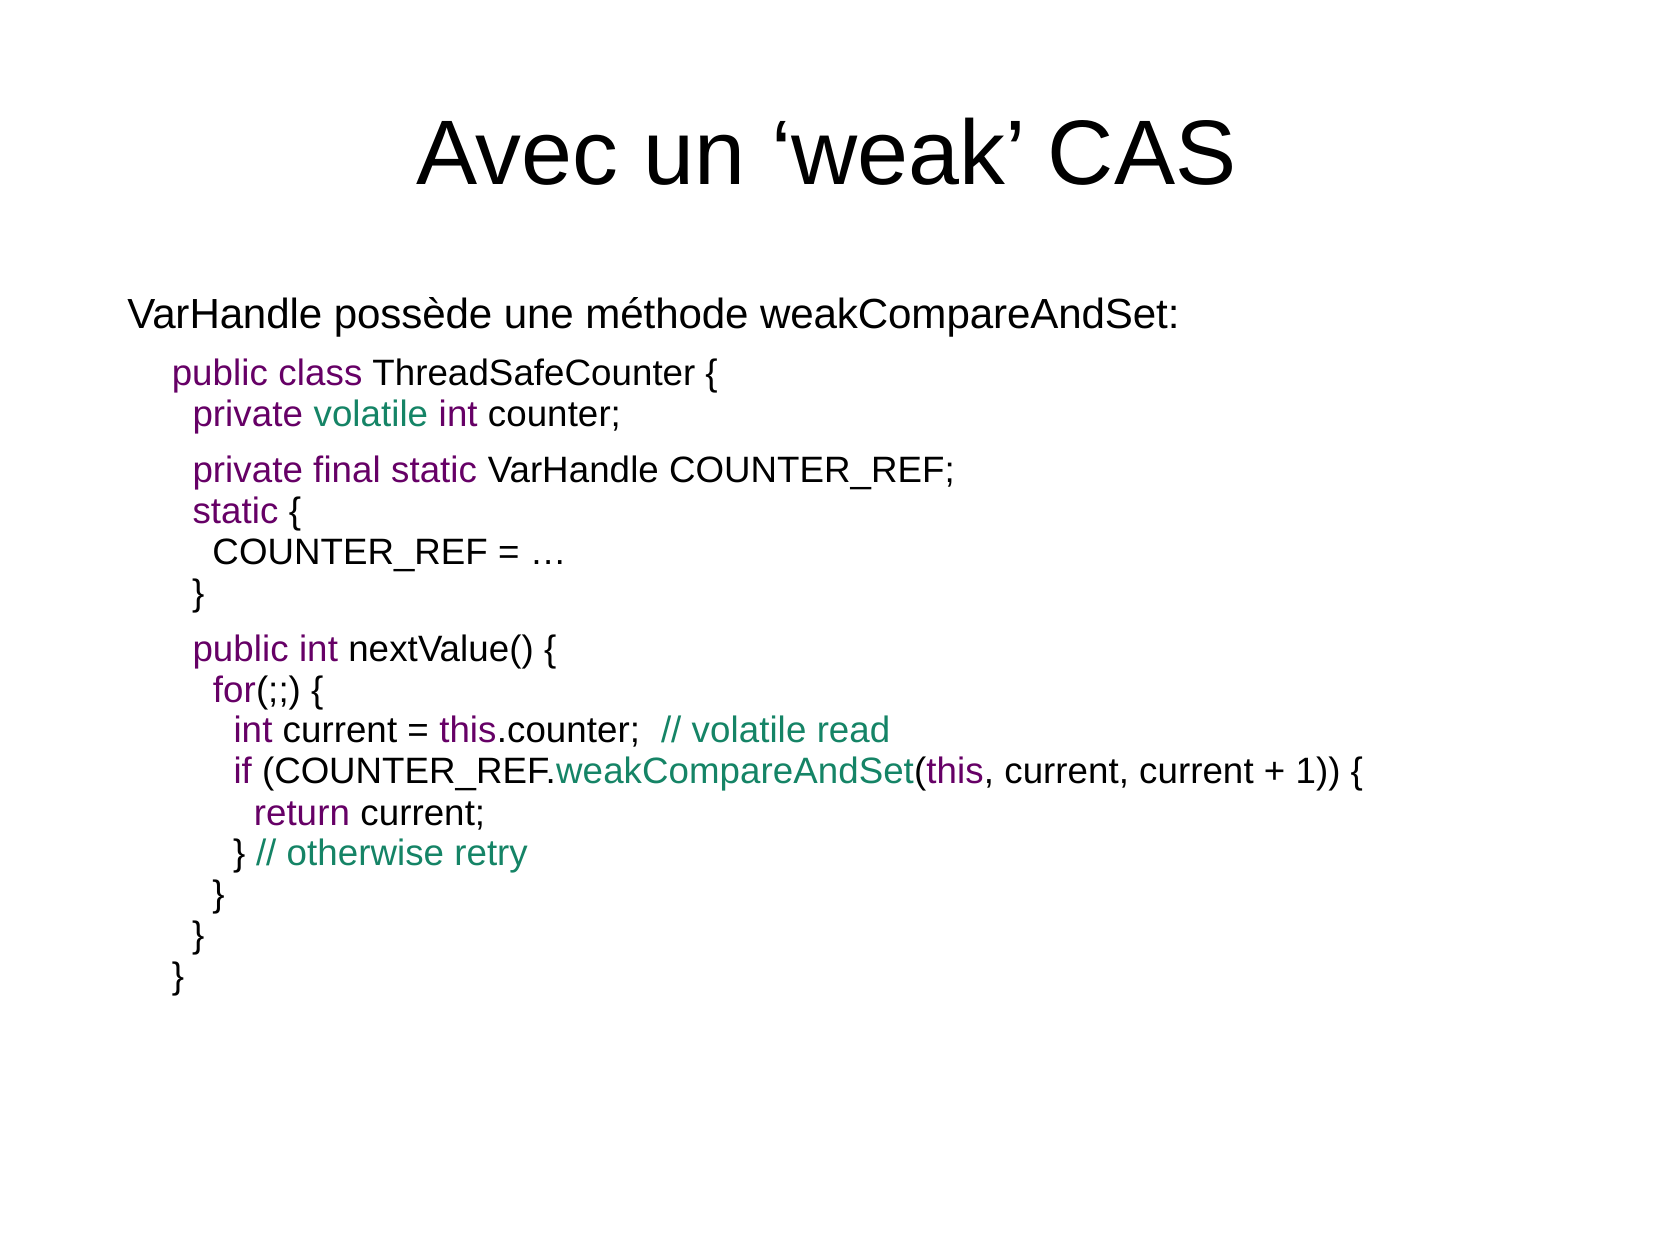

# Avec un ‘weak’ CAS
VarHandle possède une méthode weakCompareAndSet:
public class ThreadSafeCounter {
 private volatile int counter;
 private final static VarHandle COUNTER_REF;
 static {
 COUNTER_REF = …
 }
 public int nextValue() {
 for(;;) {
 int current = this.counter; // volatile read
 if (COUNTER_REF.weakCompareAndSet(this, current, current + 1)) {
 return current;
 } // otherwise retry
 }
 }
}